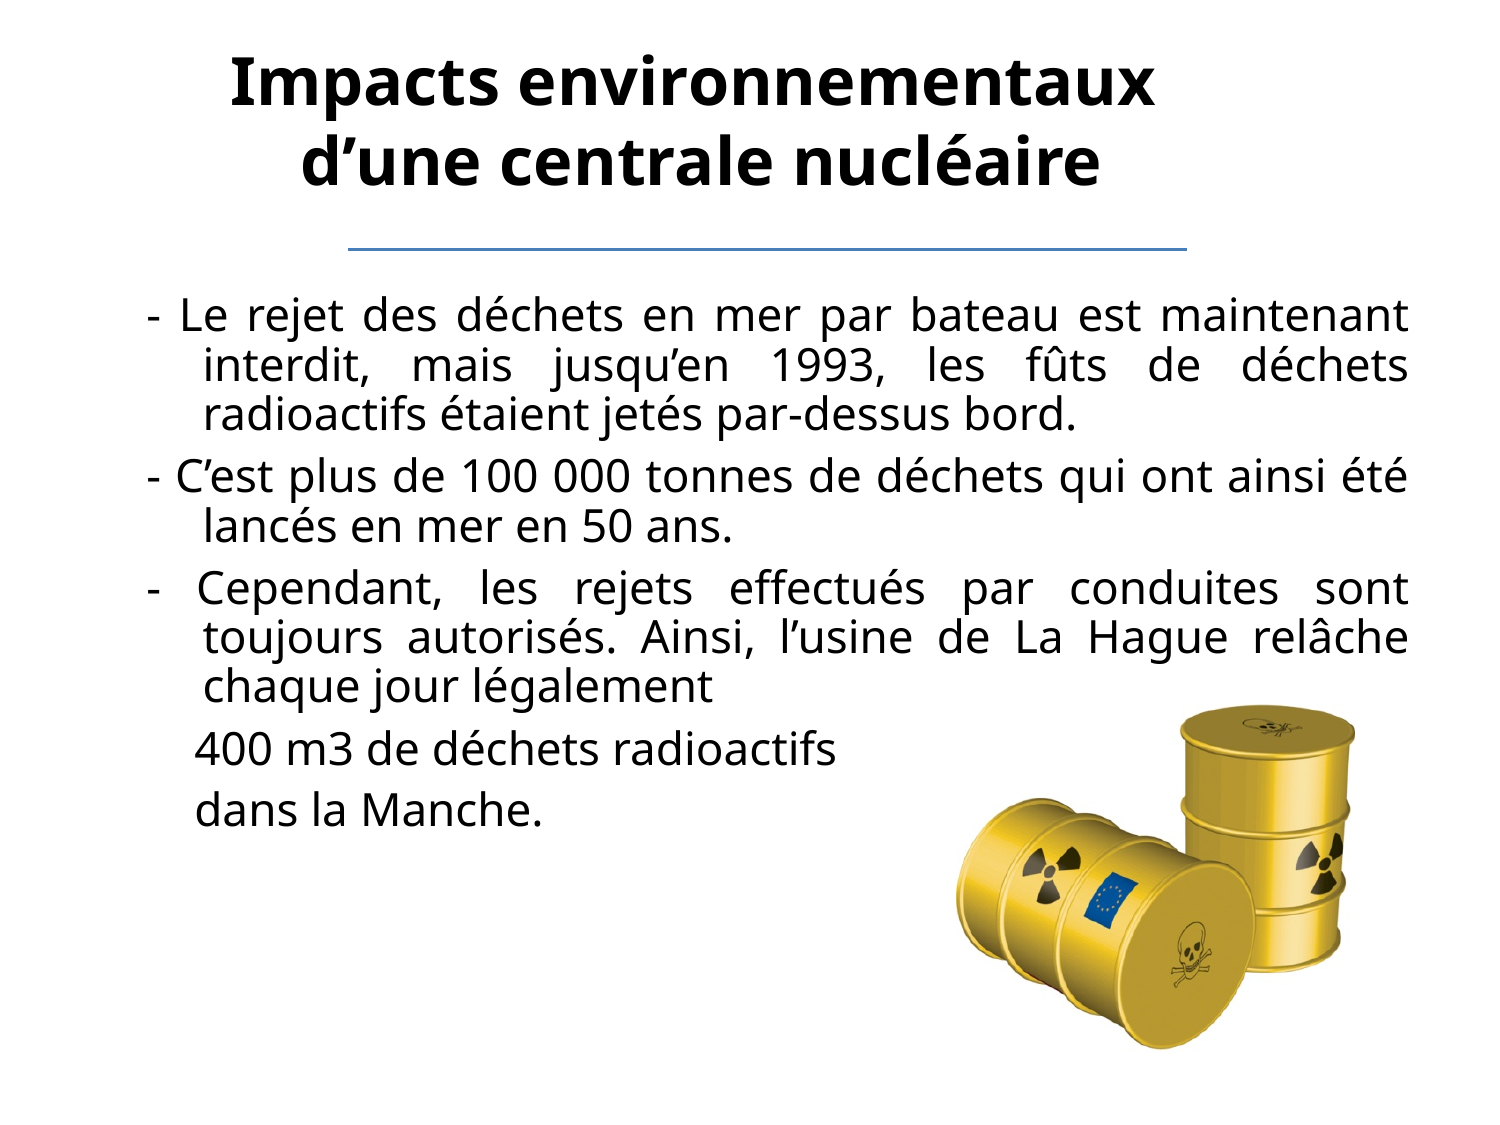

Impacts environnementaux
d’une centrale nucléaire
# - Le rejet des déchets en mer par bateau est maintenant interdit, mais jusqu’en 1993, les fûts de déchets radioactifs étaient jetés par-dessus bord.
- C’est plus de 100 000 tonnes de déchets qui ont ainsi été lancés en mer en 50 ans.
- Cependant, les rejets effectués par conduites sont toujours autorisés. Ainsi, l’usine de La Hague relâche chaque jour légalement
 400 m3 de déchets radioactifs
 dans la Manche.